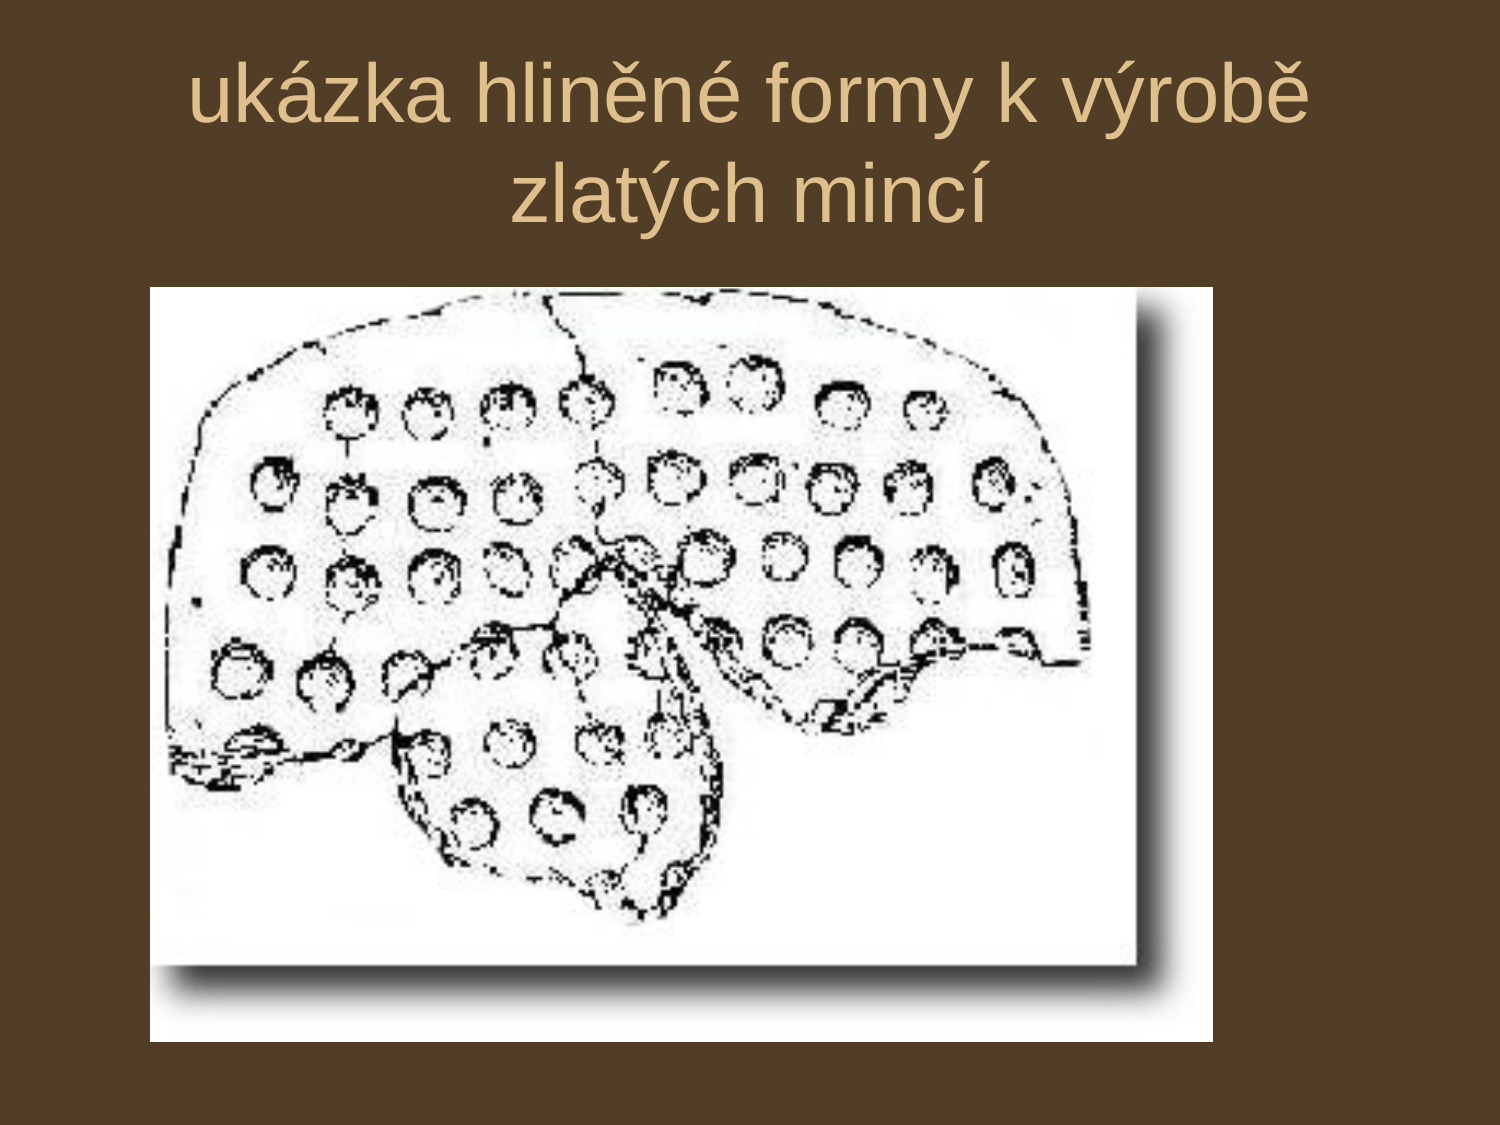

# ukázka hliněné formy k výrobě zlatých mincí